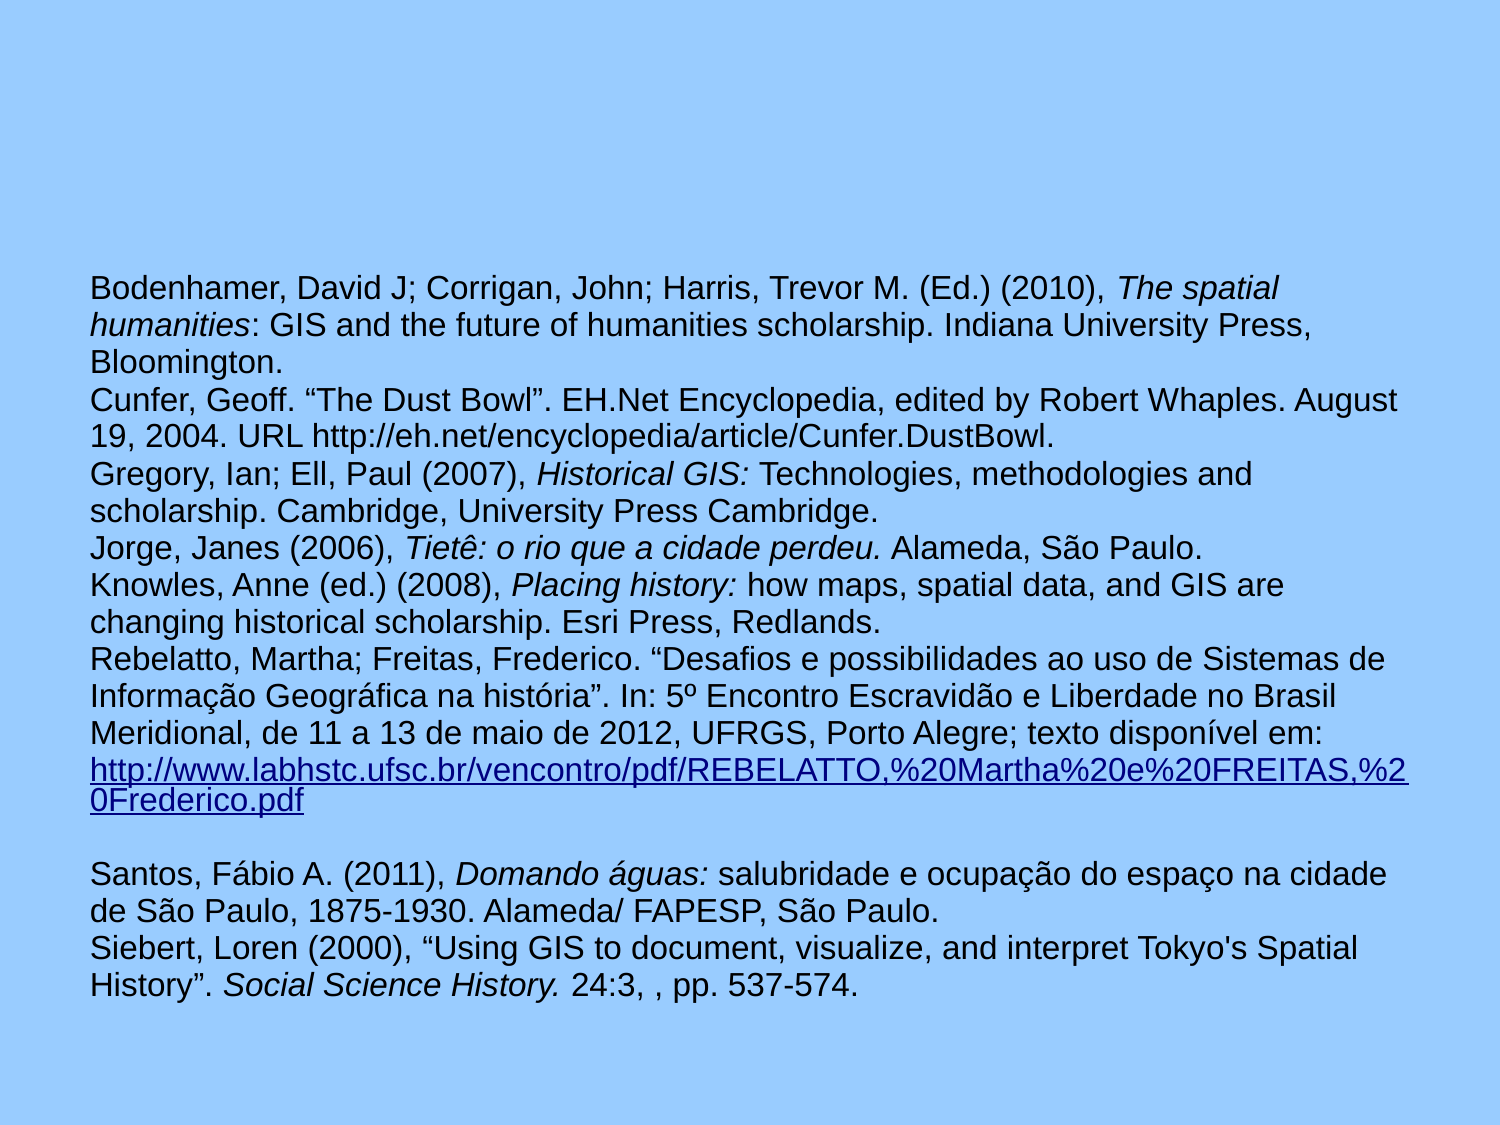

Bodenhamer, David J; Corrigan, John; Harris, Trevor M. (Ed.) (2010), The spatial humanities: GIS and the future of humanities scholarship. Indiana University Press, Bloomington.
Cunfer, Geoff. “The Dust Bowl”. EH.Net Encyclopedia, edited by Robert Whaples. August 19, 2004. URL http://eh.net/encyclopedia/article/Cunfer.DustBowl.
Gregory, Ian; Ell, Paul (2007), Historical GIS: Technologies, methodologies and scholarship. Cambridge, University Press Cambridge.
Jorge, Janes (2006), Tietê: o rio que a cidade perdeu. Alameda, São Paulo.
Knowles, Anne (ed.) (2008), Placing history: how maps, spatial data, and GIS are changing historical scholarship. Esri Press, Redlands.
Rebelatto, Martha; Freitas, Frederico. “Desafios e possibilidades ao uso de Sistemas de Informação Geográfica na história”. In: 5º Encontro Escravidão e Liberdade no Brasil Meridional, de 11 a 13 de maio de 2012, UFRGS, Porto Alegre; texto disponível em: http://www.labhstc.ufsc.br/vencontro/pdf/REBELATTO,%20Martha%20e%20FREITAS,%20Frederico.pdf
Santos, Fábio A. (2011), Domando águas: salubridade e ocupação do espaço na cidade de São Paulo, 1875-1930. Alameda/ FAPESP, São Paulo.
Siebert, Loren (2000), “Using GIS to document, visualize, and interpret Tokyo's Spatial History”. Social Science History. 24:3, , pp. 537-574.